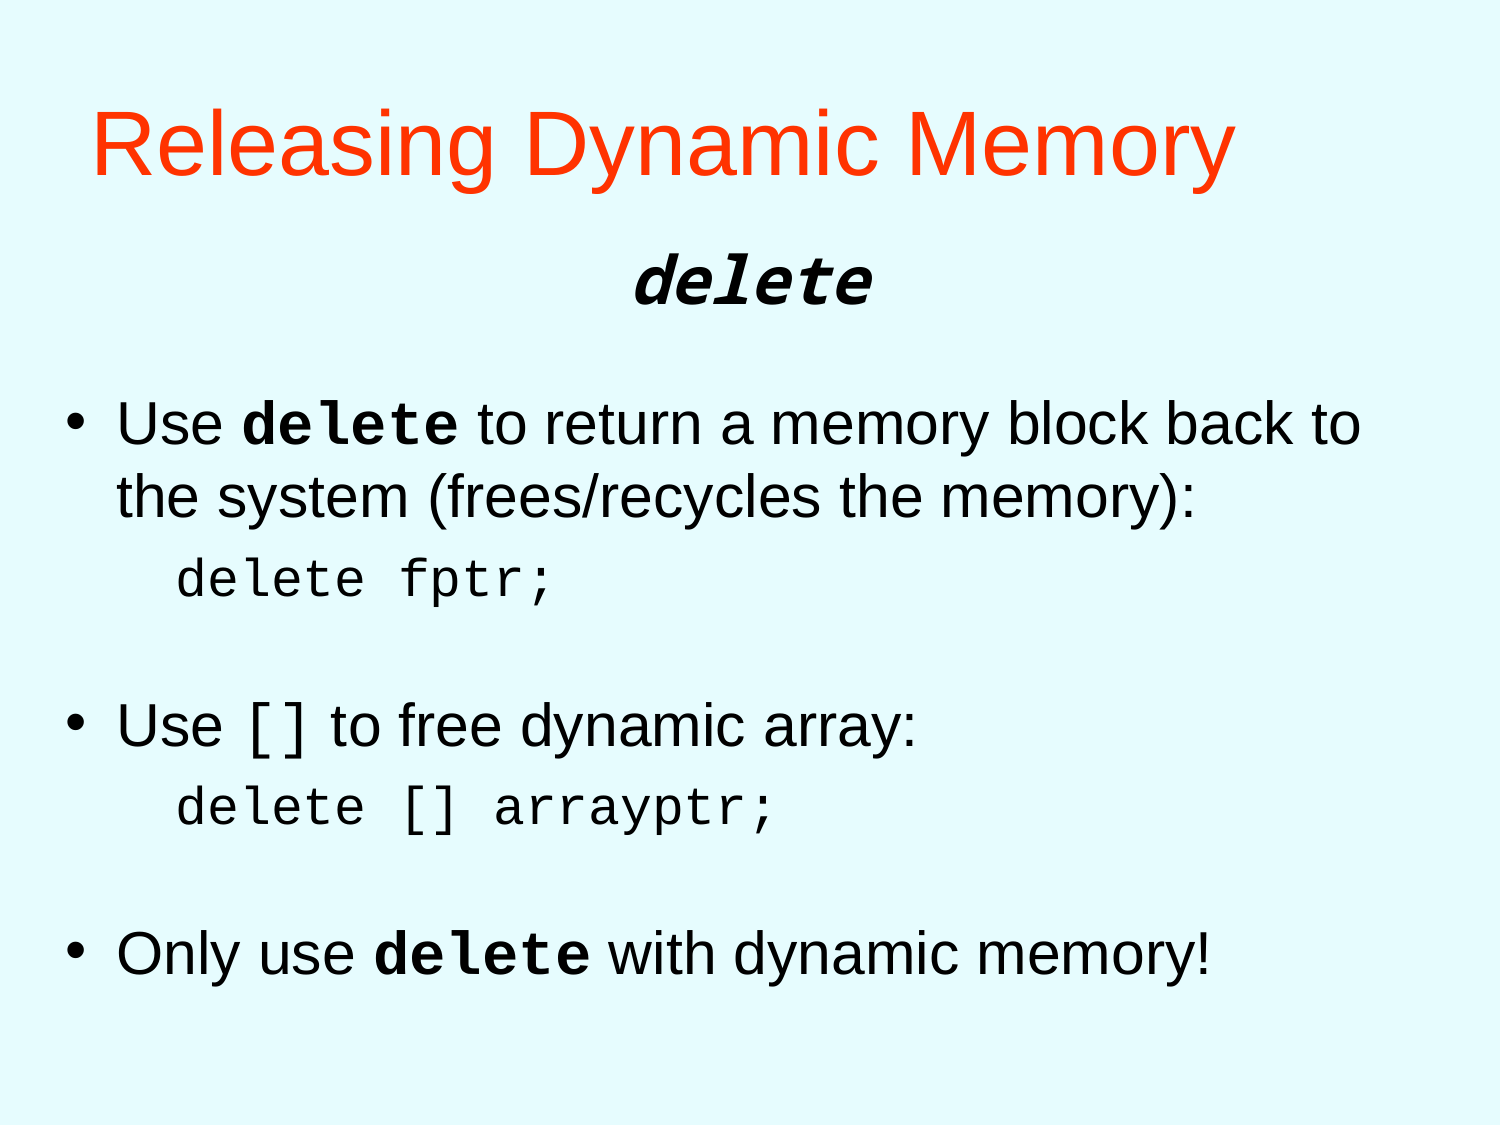

# Releasing Dynamic Memory
delete
Use delete to return a memory block back to the system (frees/recycles the memory):
	delete fptr;
Use [] to free dynamic array:
	delete [] arrayptr;
Only use delete with dynamic memory!